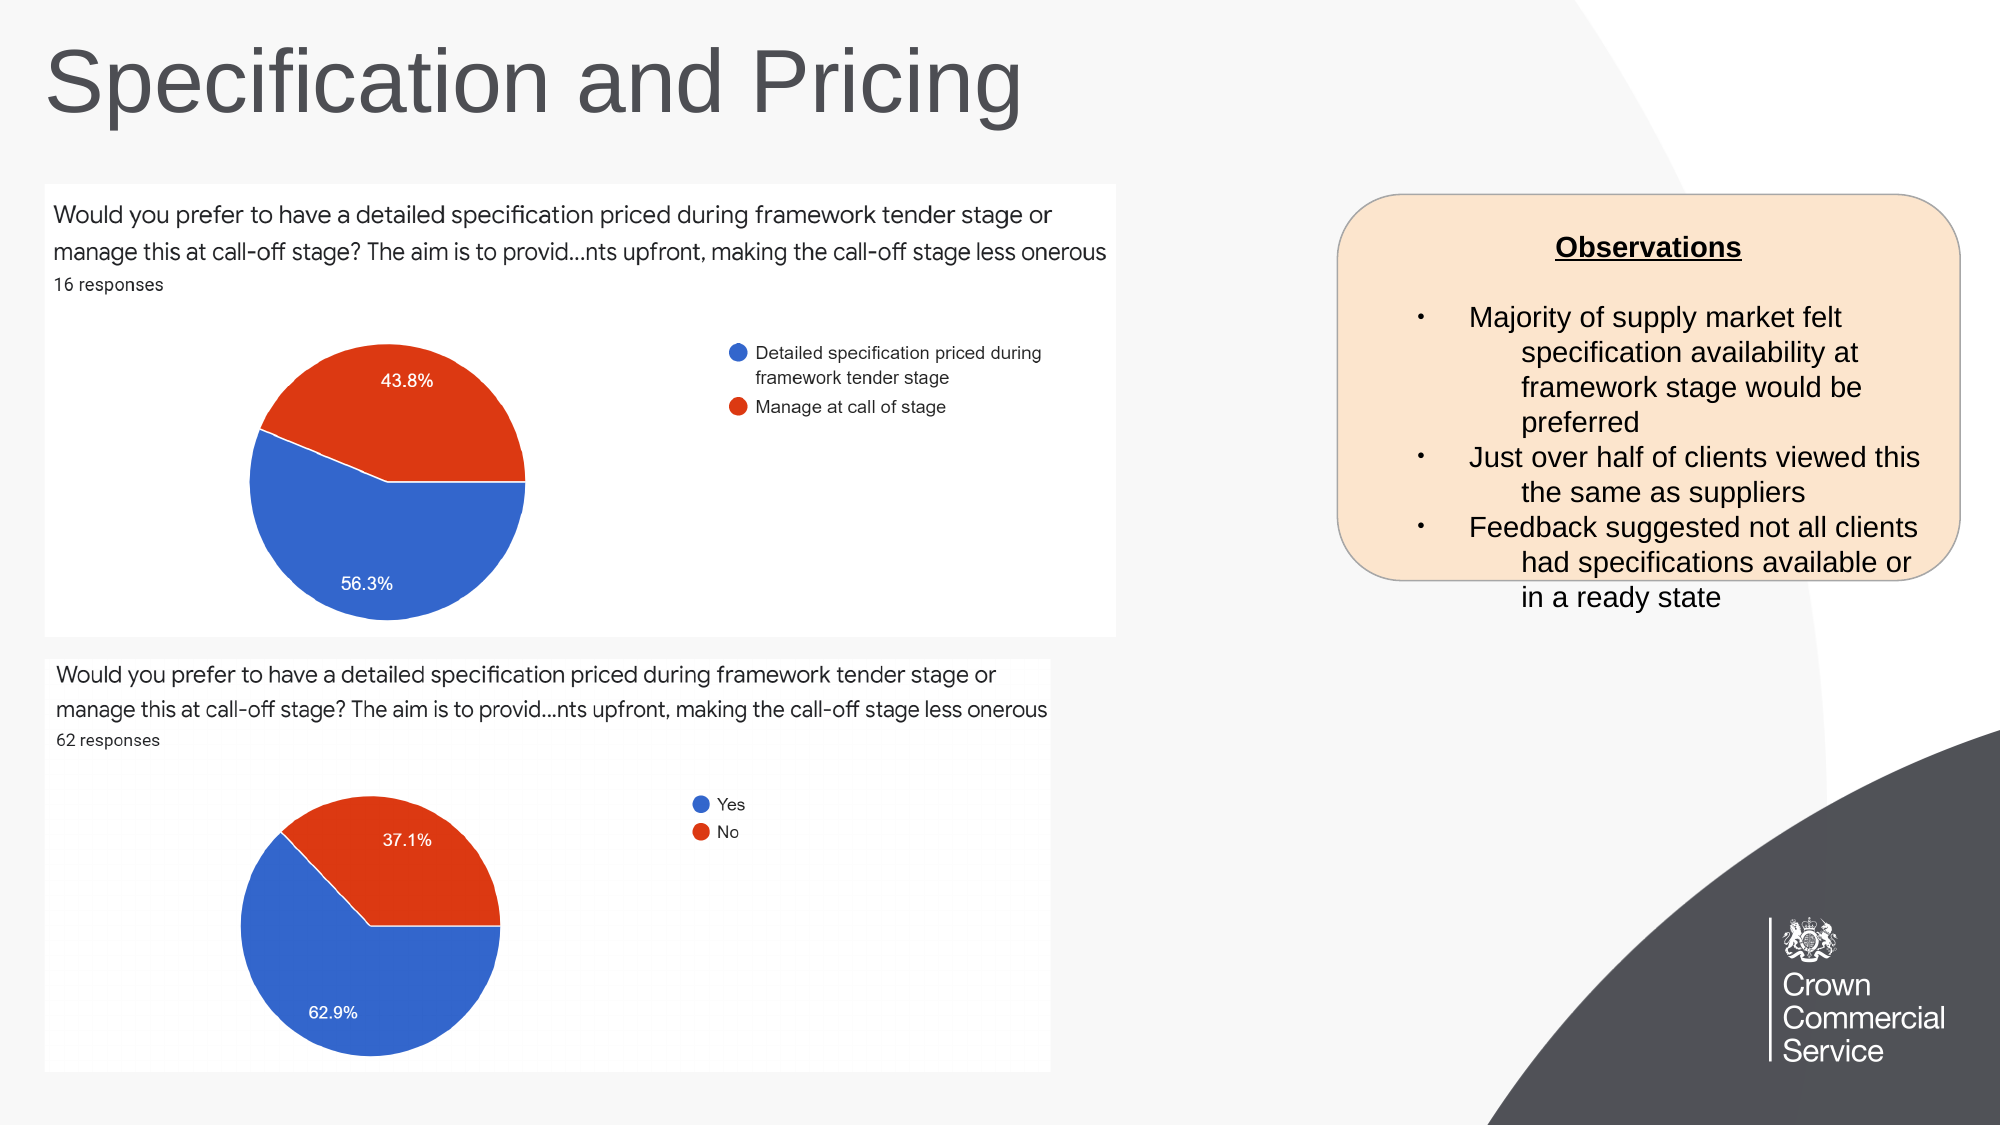

# Specification and Pricing
Observations
Majority of supply market felt specification availability at framework stage would be preferred
Just over half of clients viewed this the same as suppliers
Feedback suggested not all clients had specifications available or in a ready state